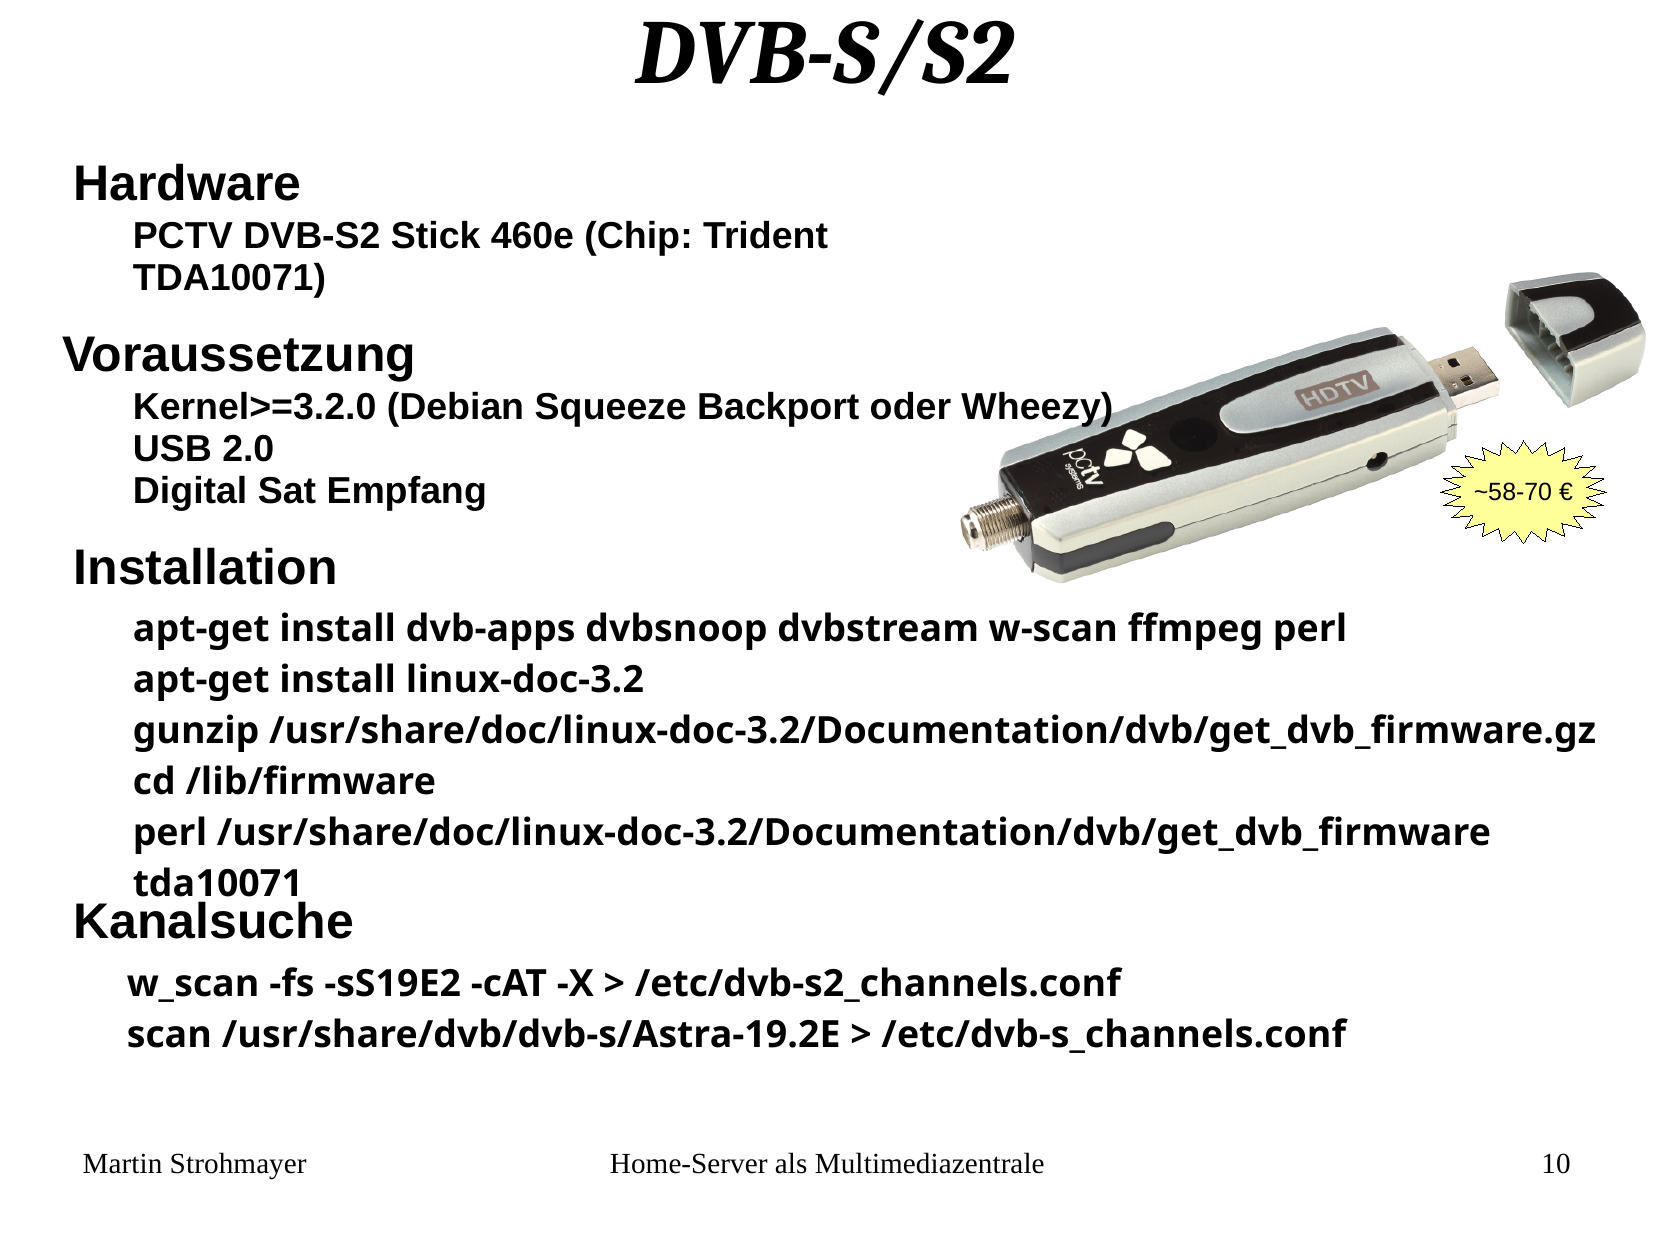

# DVB-S/S2
Hardware
PCTV DVB-S2 Stick 460e (Chip: Trident TDA10071)
Voraussetzung
Kernel>=3.2.0 (Debian Squeeze Backport oder Wheezy)
USB 2.0
Digital Sat Empfang
~58-70 €
Installation
apt-get install dvb-apps dvbsnoop dvbstream w-scan ffmpeg perl
apt-get install linux-doc-3.2
gunzip /usr/share/doc/linux-doc-3.2/Documentation/dvb/get_dvb_firmware.gz
cd /lib/firmware
perl /usr/share/doc/linux-doc-3.2/Documentation/dvb/get_dvb_firmware tda10071
Kanalsuche
w_scan -fs -sS19E2 -cAT -X > /etc/dvb-s2_channels.conf
scan /usr/share/dvb/dvb-s/Astra-19.2E > /etc/dvb-s_channels.conf
Martin Strohmayer
Home-Server als Multimediazentrale
10